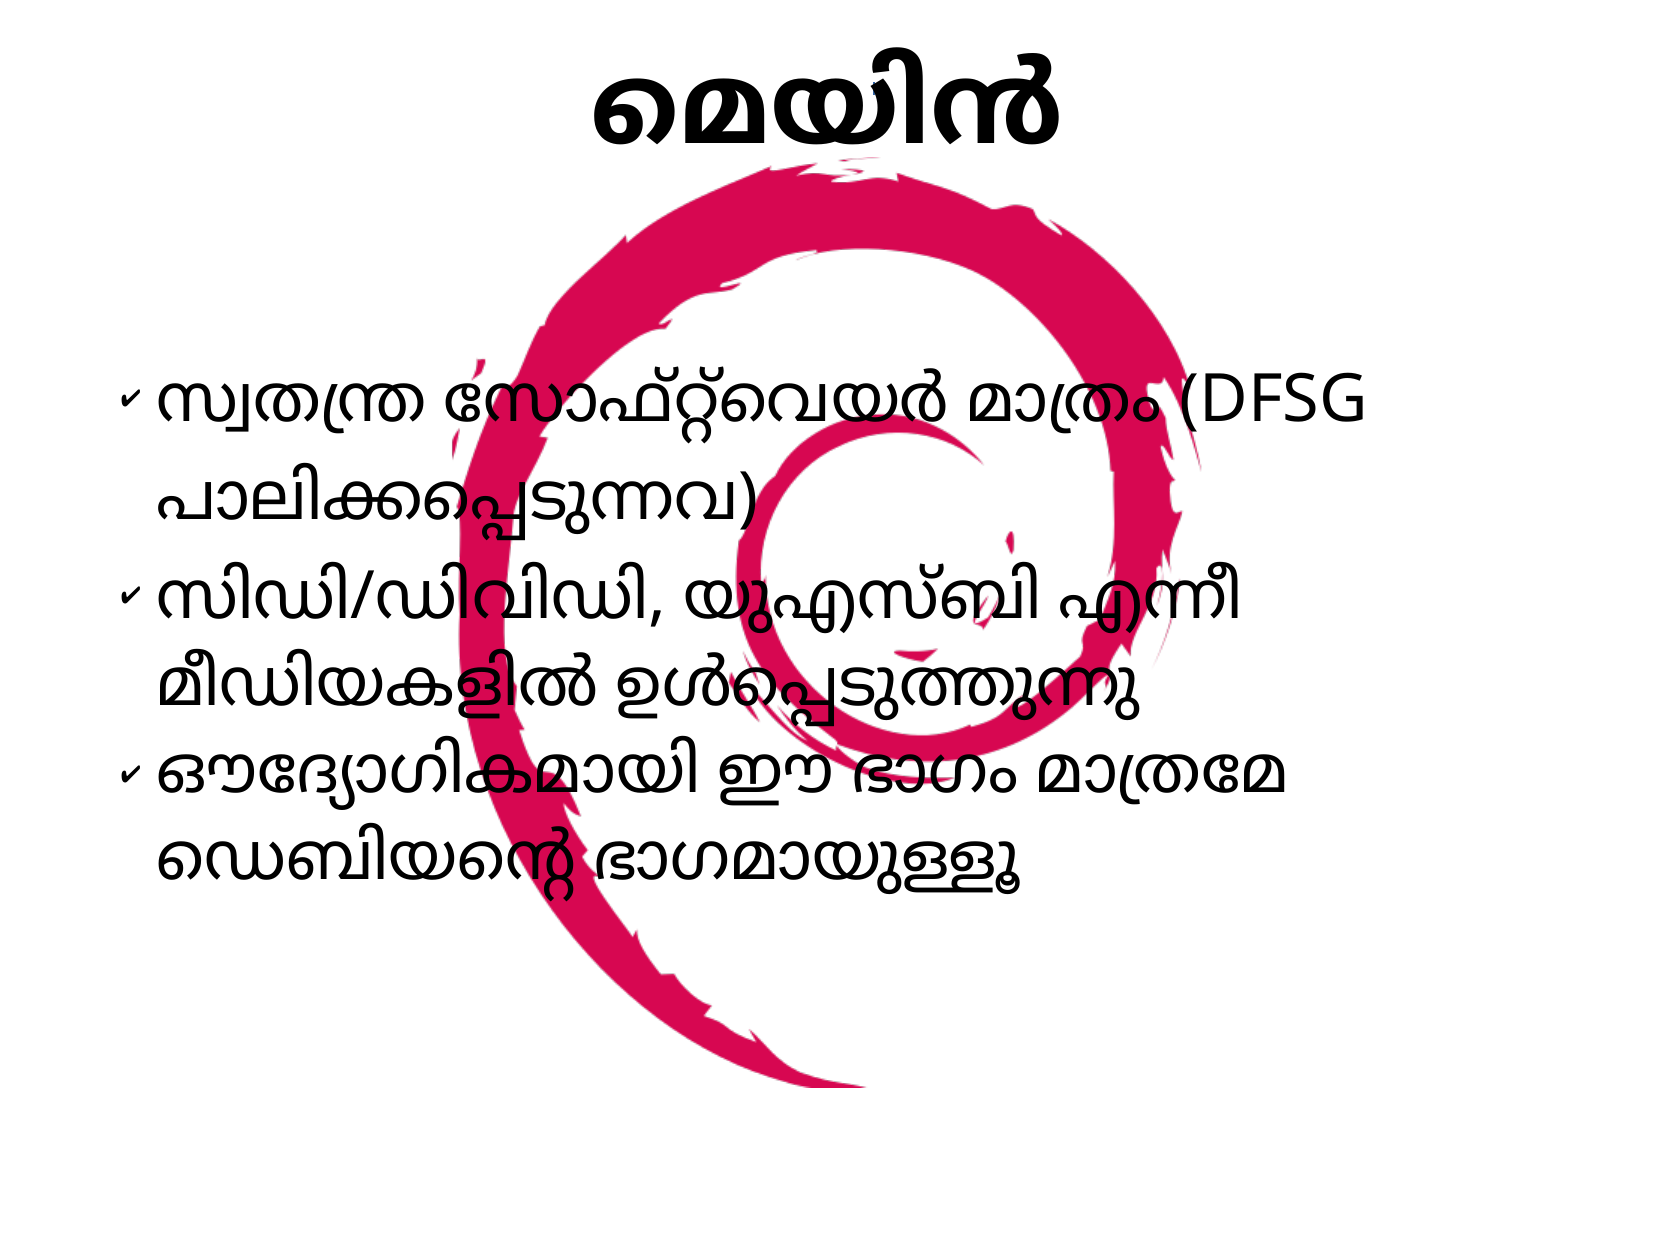

മെയിന്‍
സ്വതന്ത്ര സോഫ്റ്റ്‌വെയര്‍ മാത്രം (DFSG പാലിക്കപ്പെടുന്നവ)
സിഡി/ഡിവിഡി, യുഎസ്ബി എന്നീ മീഡിയകളില്‍ ഉള്‍പ്പെടുത്തുന്നു
ഔദ്യോഗികമായി ഈ ഭാഗം മാത്രമേ ഡെബിയന്റെ ഭാഗമായുള്ളൂ